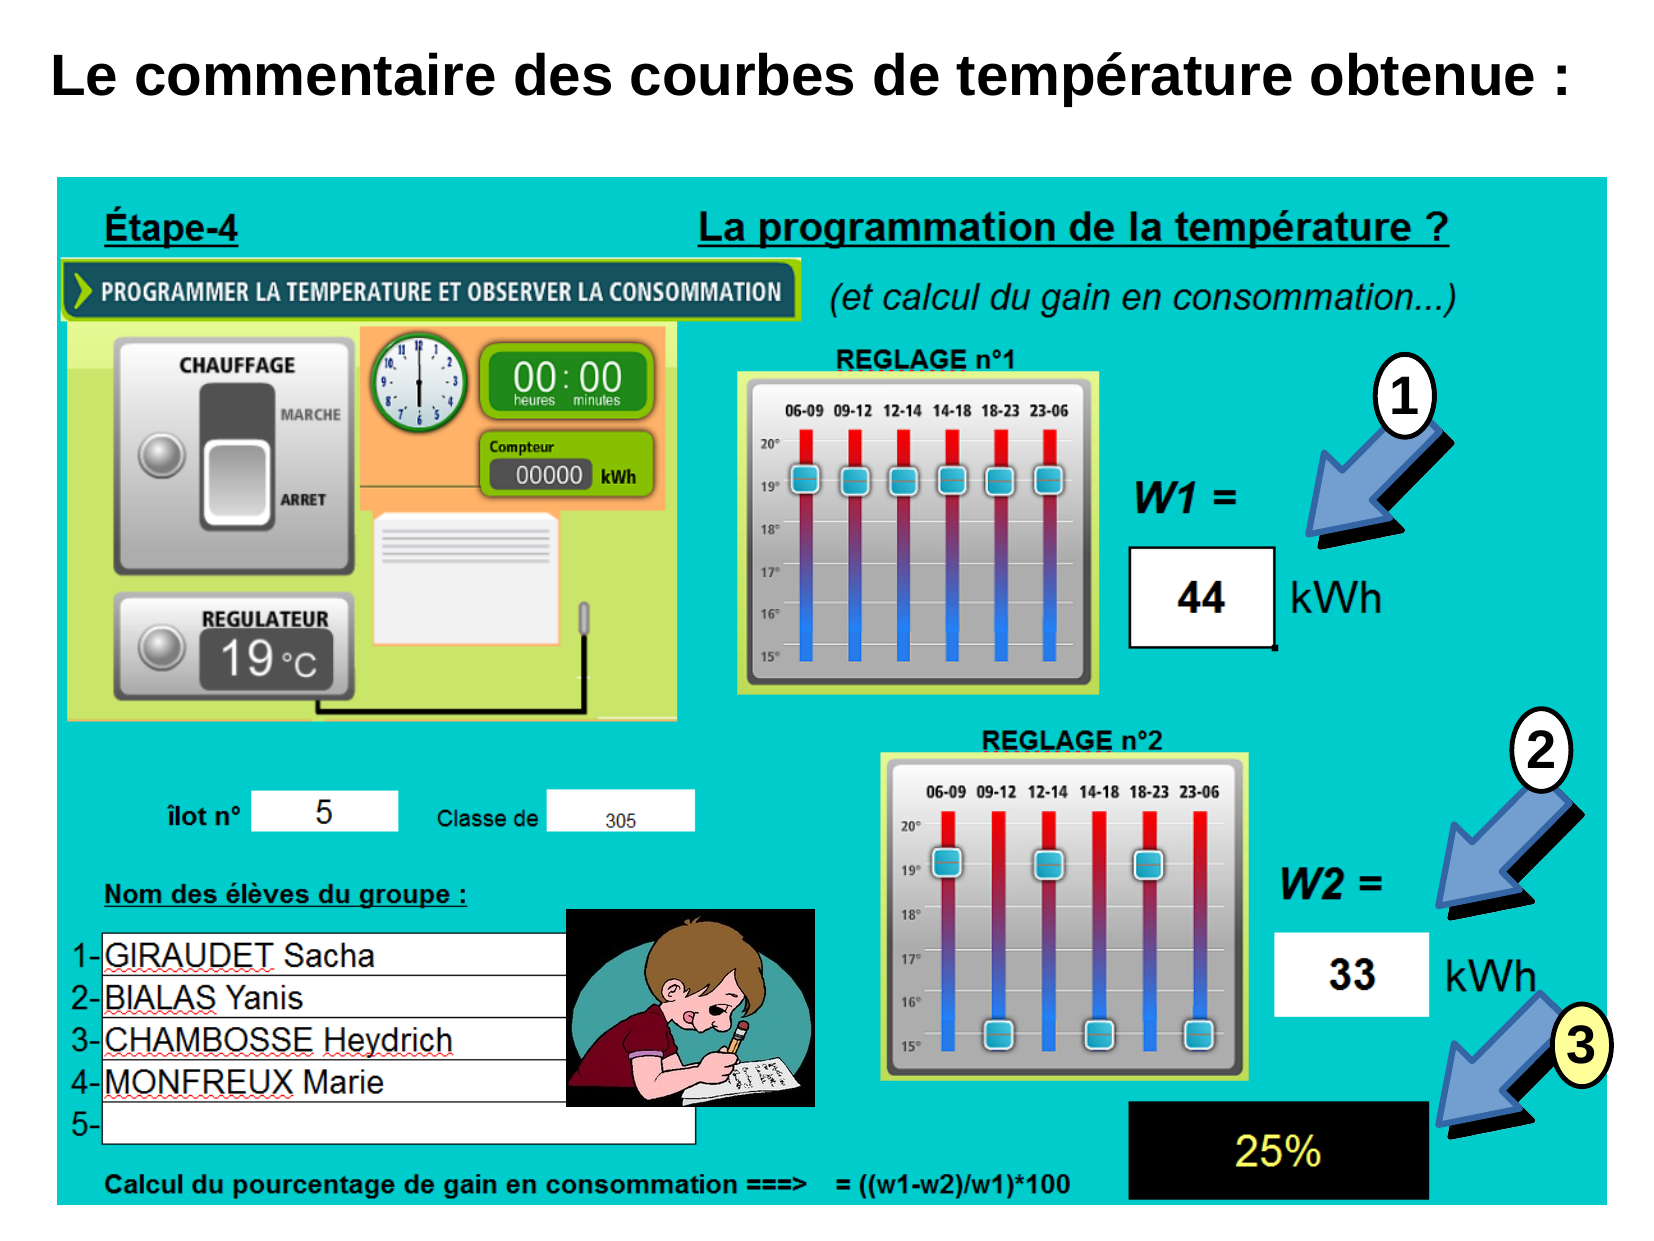

Le commentaire des courbes de température obtenue :
1
1
2
3